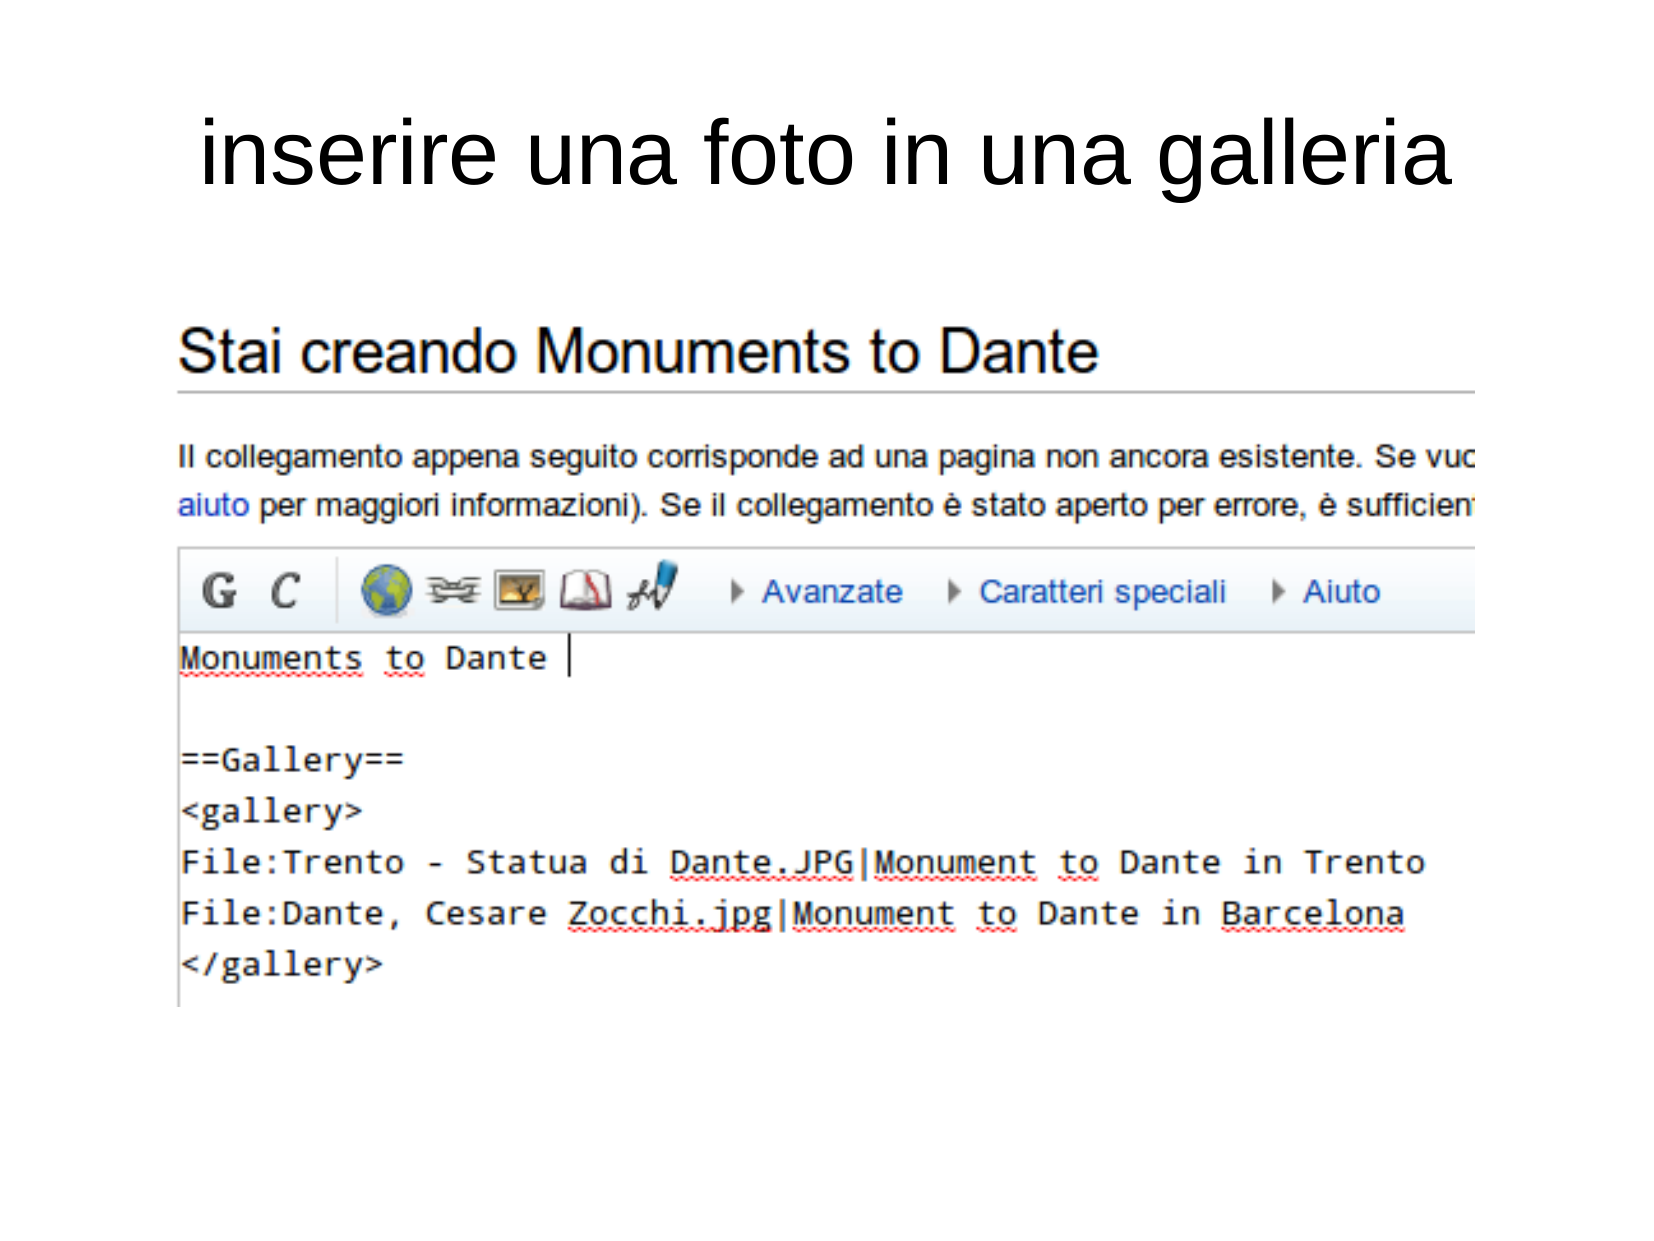

# inserire una foto in una galleria